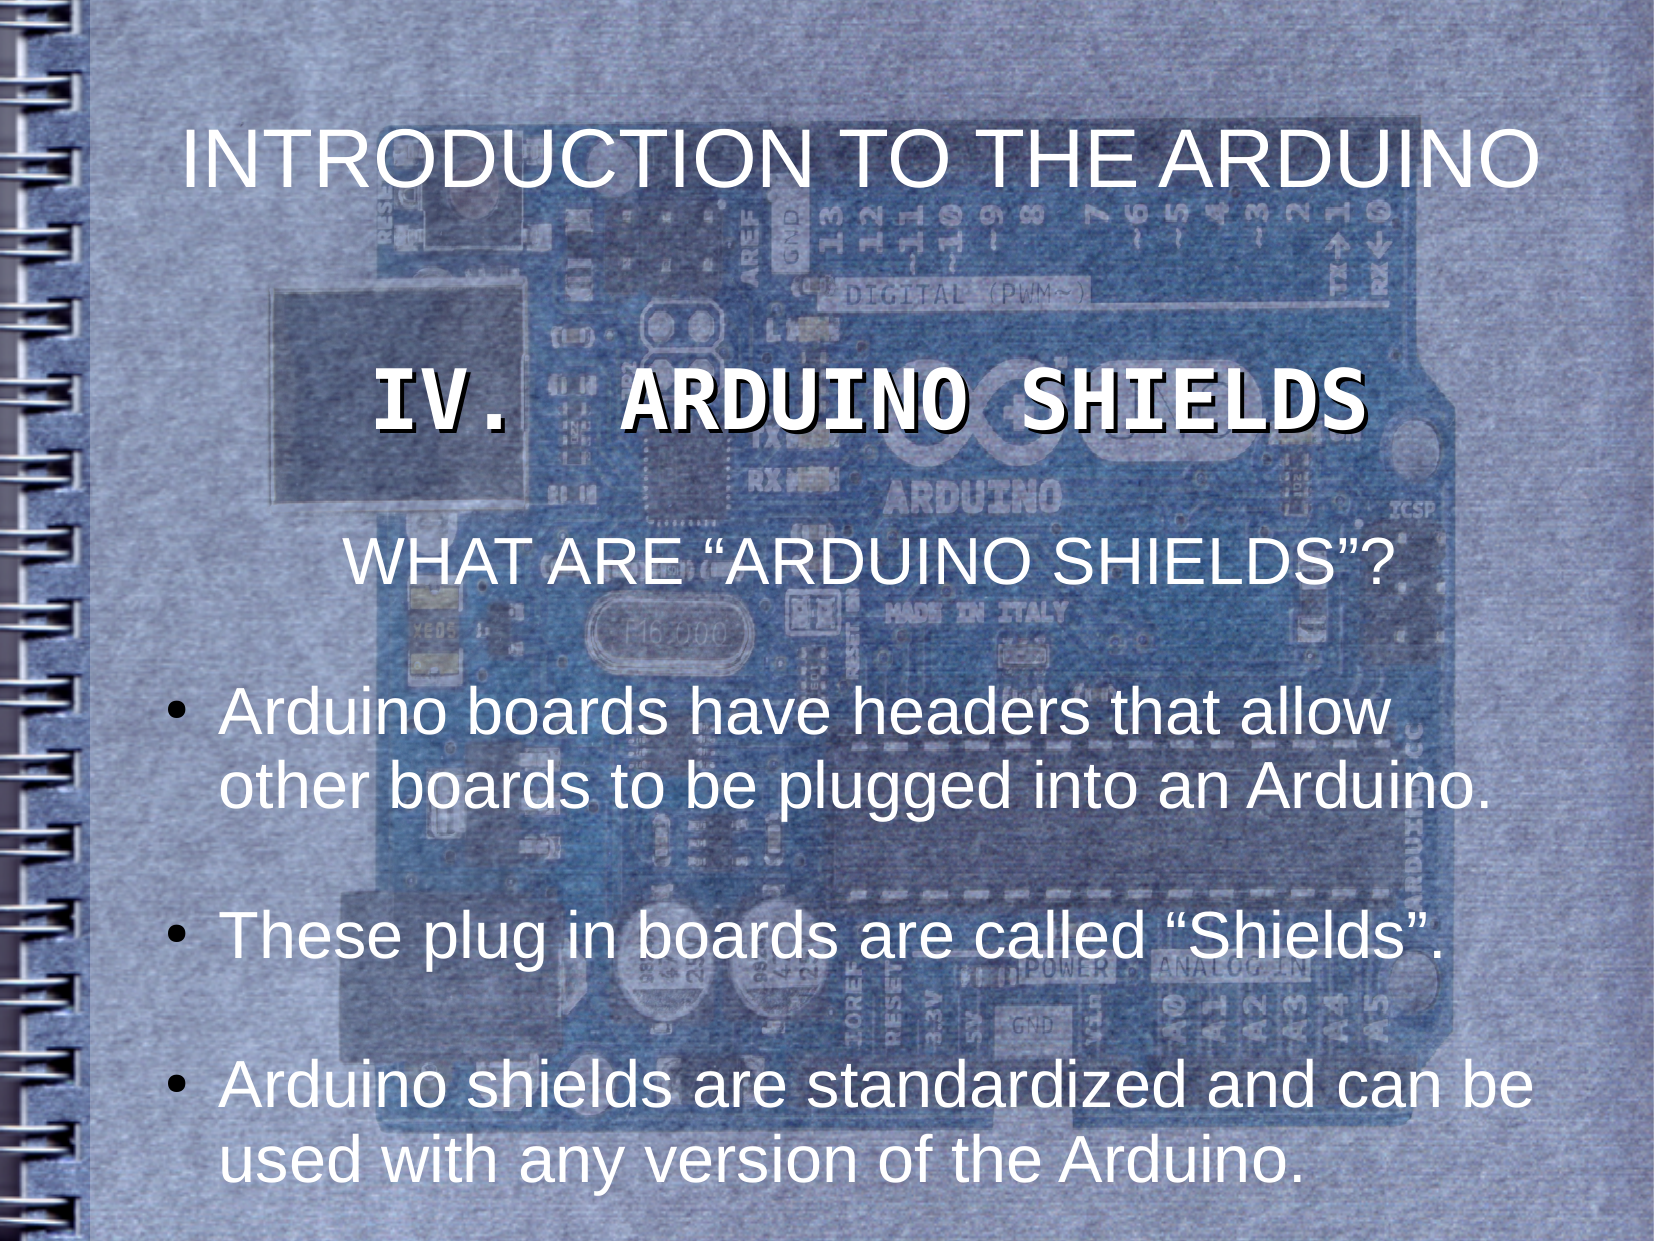

INTRODUCTION TO THE ARDUINO
IV. ARDUINO SHIELDS
WHAT ARE “ARDUINO SHIELDS”?
 Arduino boards have headers that allow
 other boards to be plugged into an Arduino.
 These plug in boards are called “Shields”.
 Arduino shields are standardized and can be
 used with any version of the Arduino.